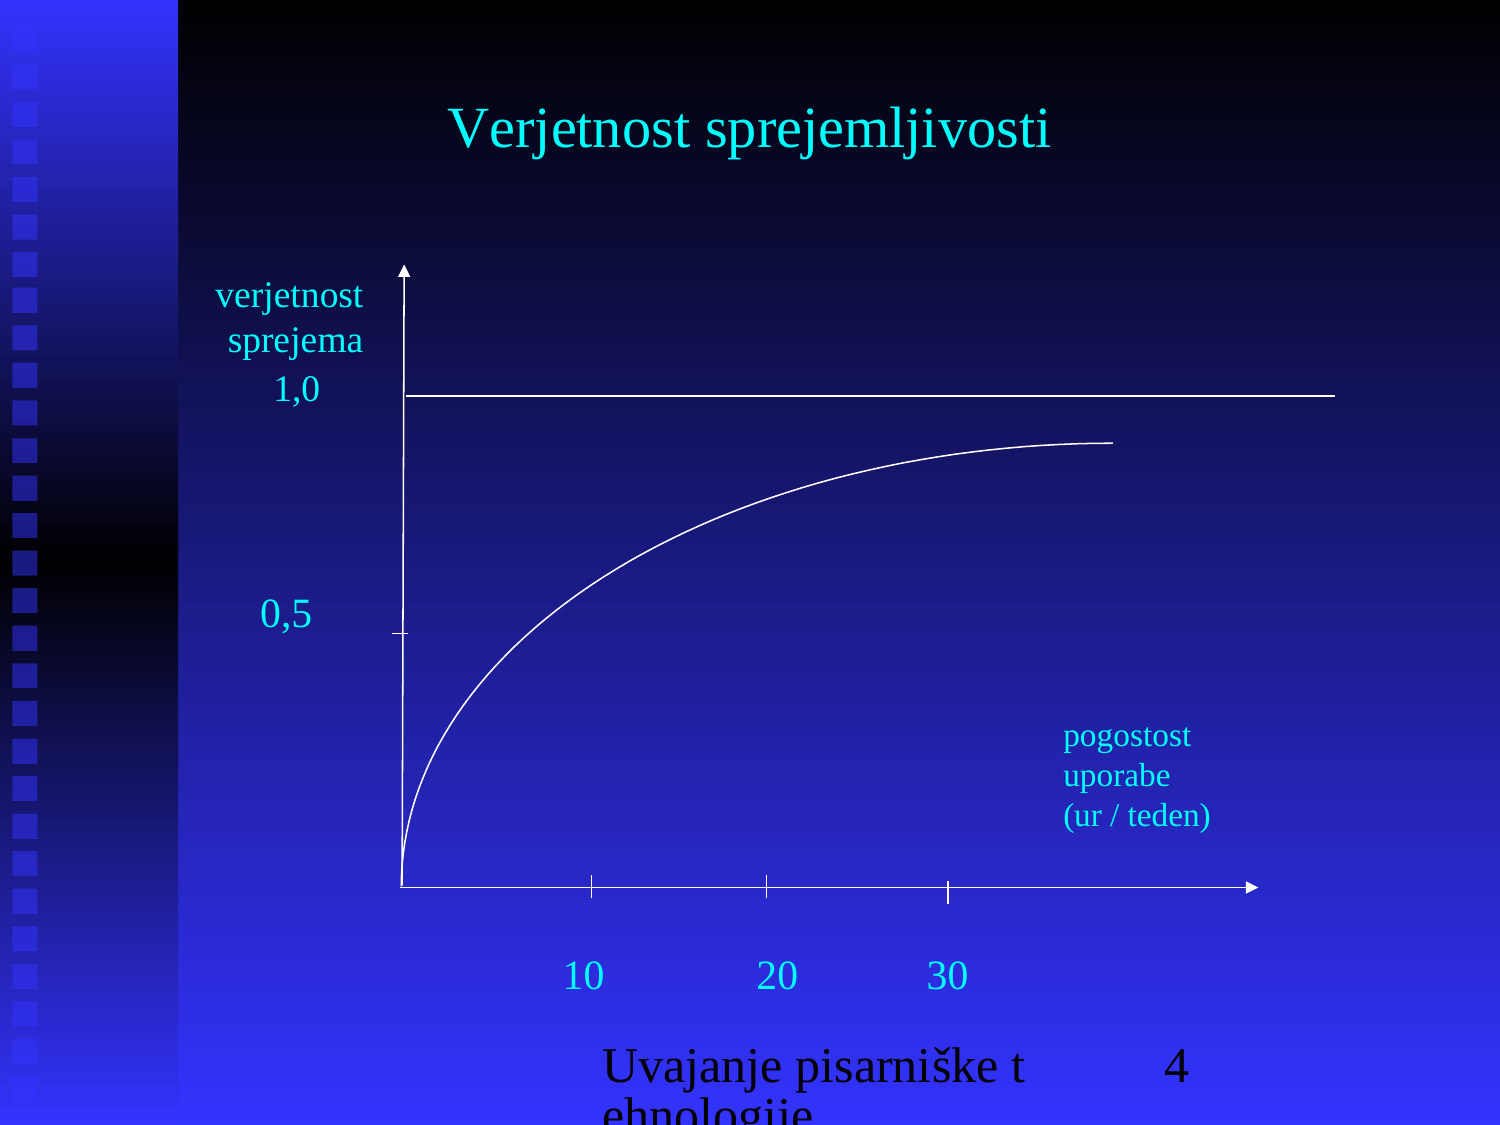

Verjetnost sprejemljivosti
verjetnost
sprejema
1,0
0,5
pogostost uporabe
(ur / teden)
10
20
30
Uvajanje pisarniške tehnologije
4